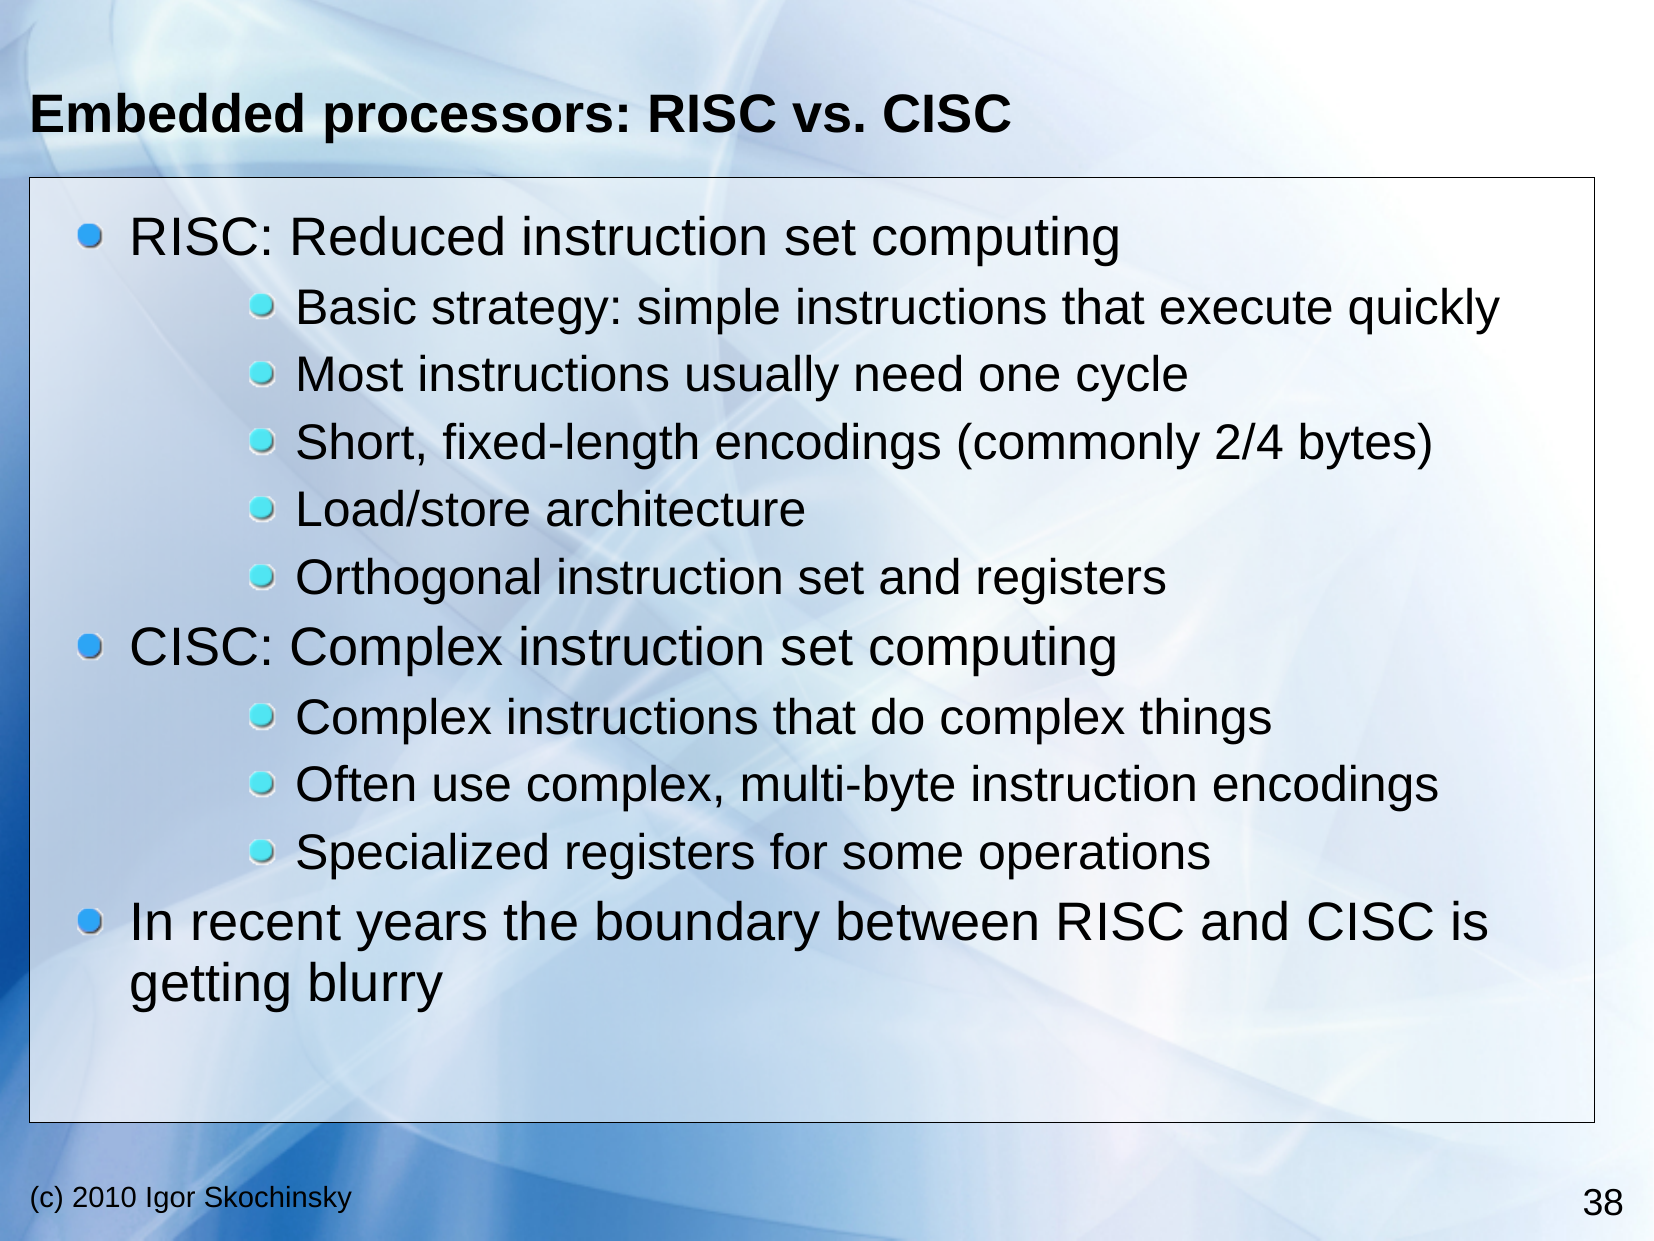

# Embedded processors: RISC vs. CISC
RISC: Reduced instruction set computing
Basic strategy: simple instructions that execute quickly
Most instructions usually need one cycle
Short, fixed-length encodings (commonly 2/4 bytes)
Load/store architecture
Orthogonal instruction set and registers
CISC: Complex instruction set computing
Complex instructions that do complex things
Often use complex, multi-byte instruction encodings
Specialized registers for some operations
In recent years the boundary between RISC and CISC is getting blurry
(c) 2010 Igor Skochinsky
38